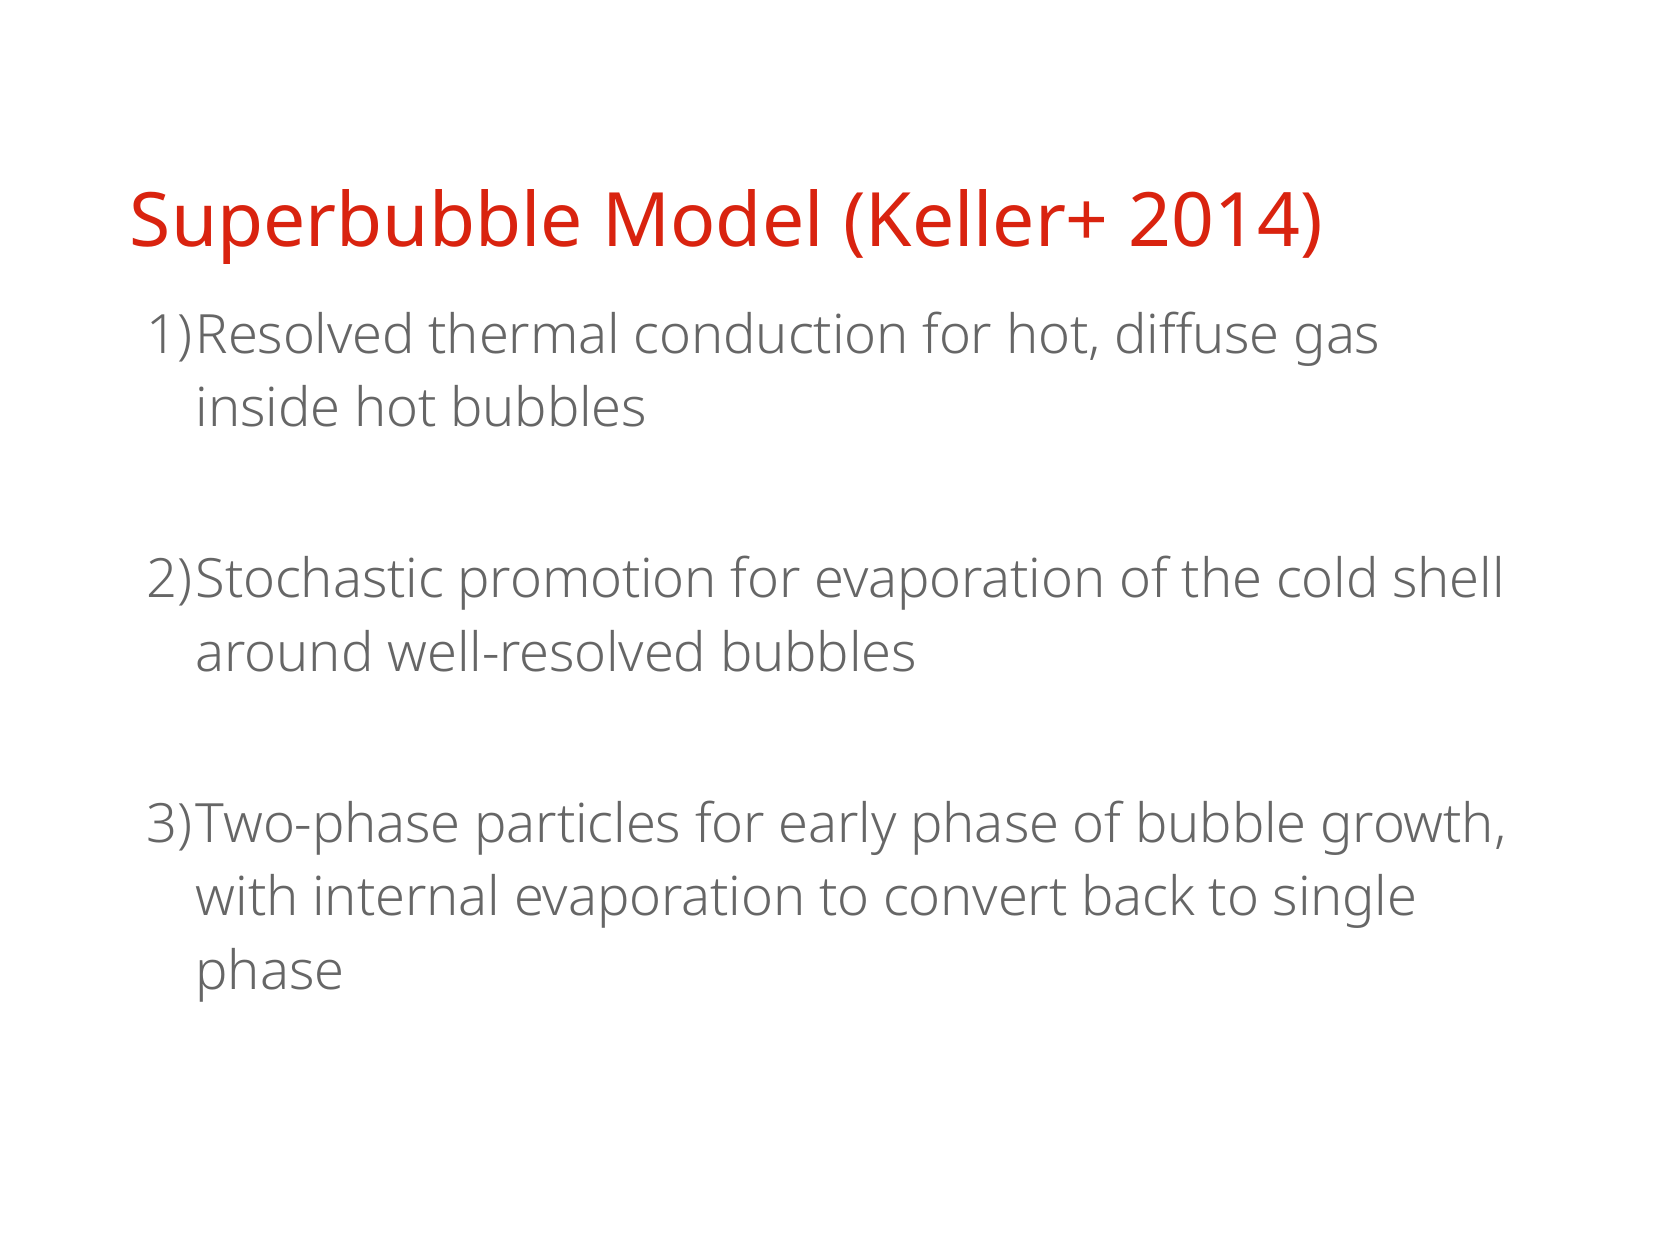

# Superbubble Model (Keller+ 2014)
Resolved thermal conduction for hot, diffuse gas inside hot bubbles
Stochastic promotion for evaporation of the cold shell around well-resolved bubbles
Two-phase particles for early phase of bubble growth, with internal evaporation to convert back to single phase